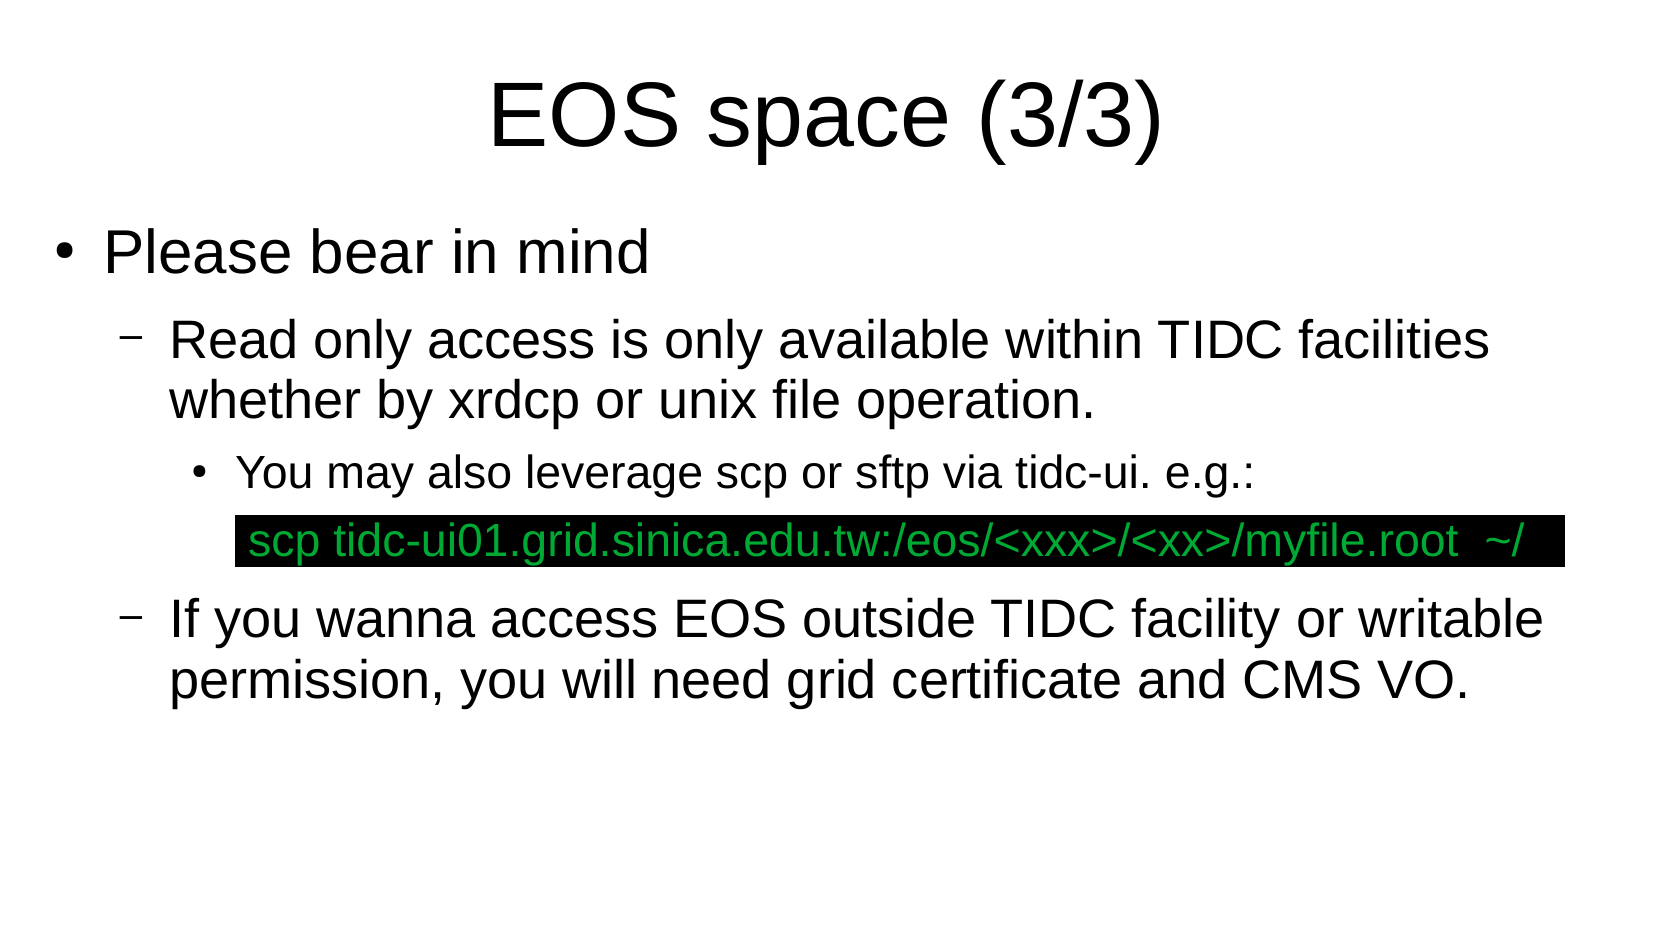

# EOS space (3/3)
Please bear in mind
Read only access is only available within TIDC facilities whether by xrdcp or unix file operation.
You may also leverage scp or sftp via tidc-ui. e.g.:
 scp tidc-ui01.grid.sinica.edu.tw:/eos/<xxx>/<xx>/myfile.root ~/
If you wanna access EOS outside TIDC facility or writable permission, you will need grid certificate and CMS VO.